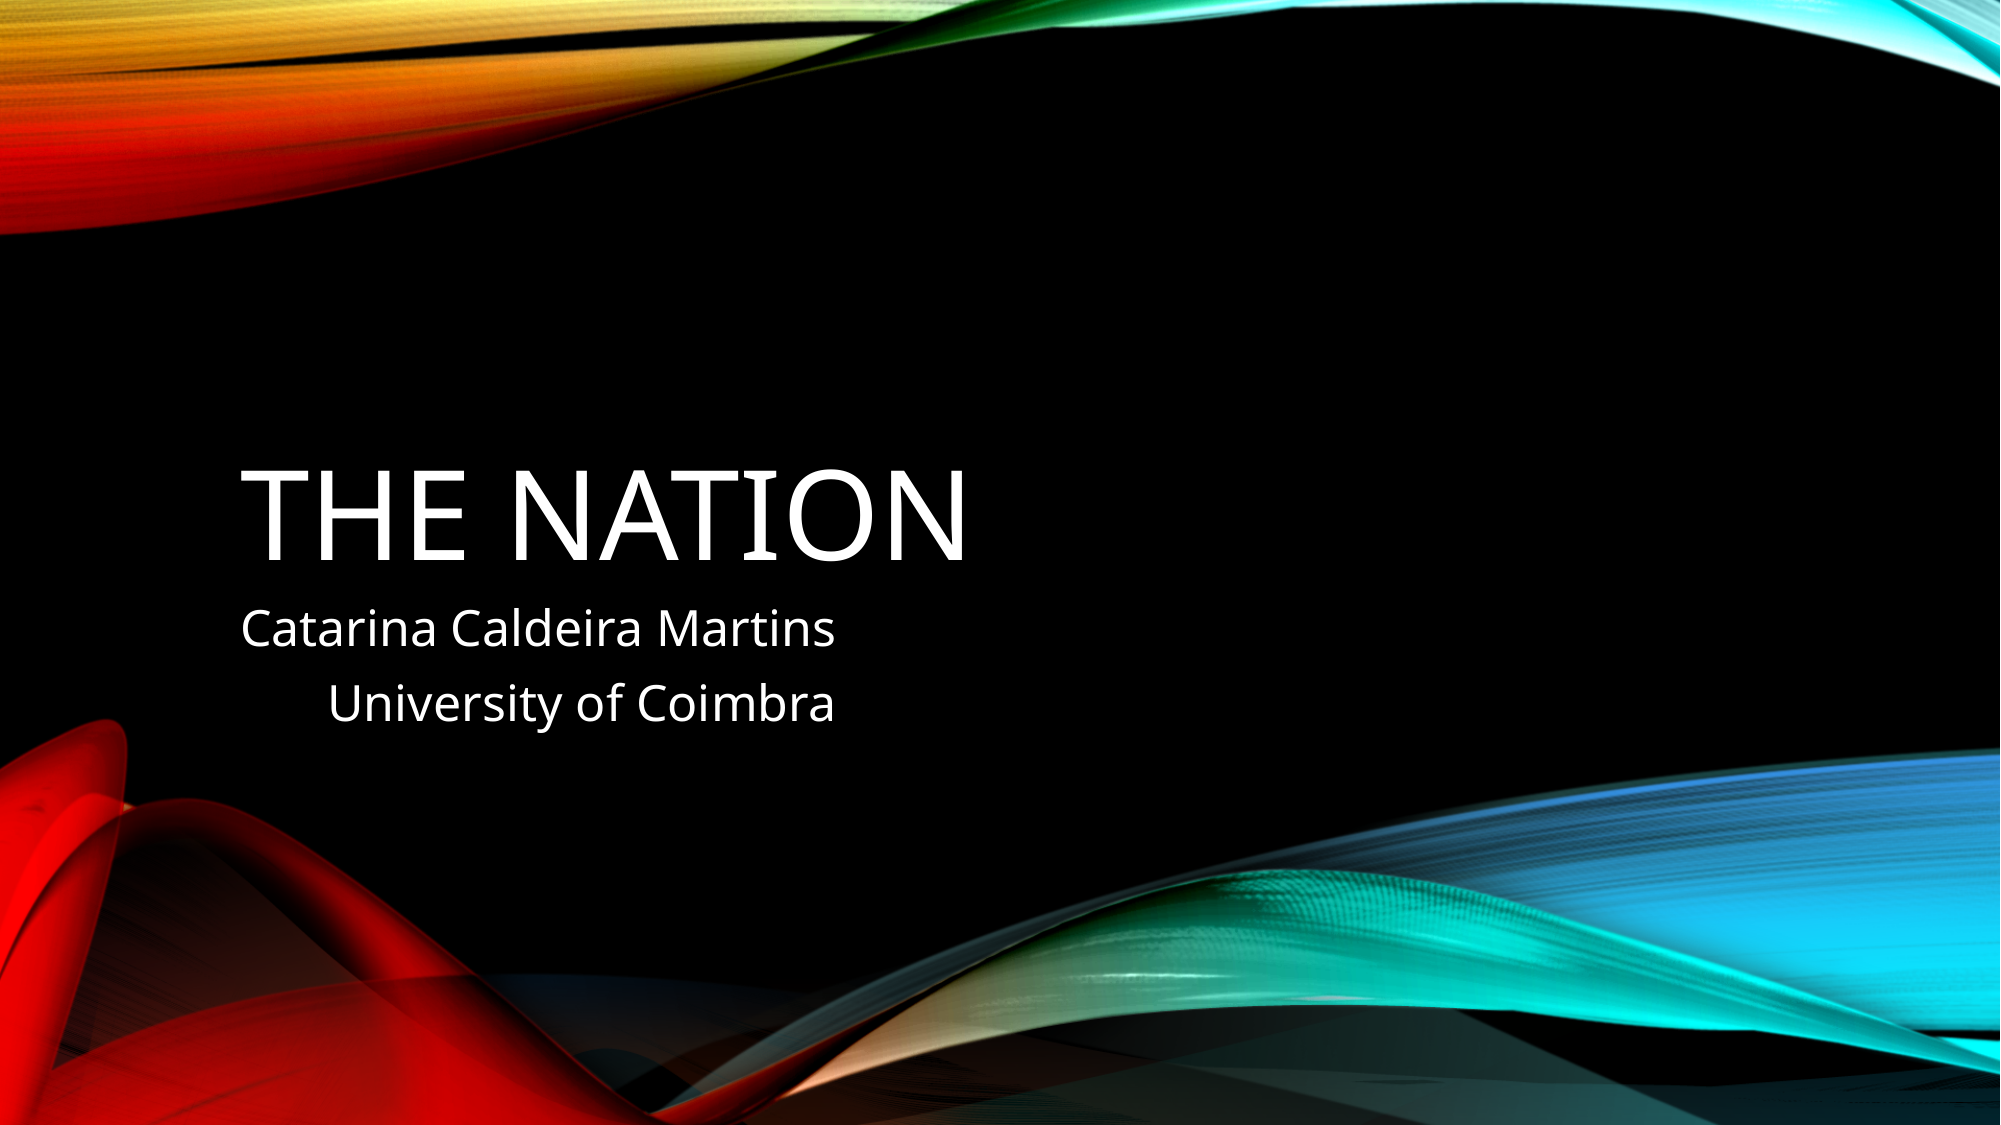

# The nation
Catarina Caldeira Martins
University of Coimbra